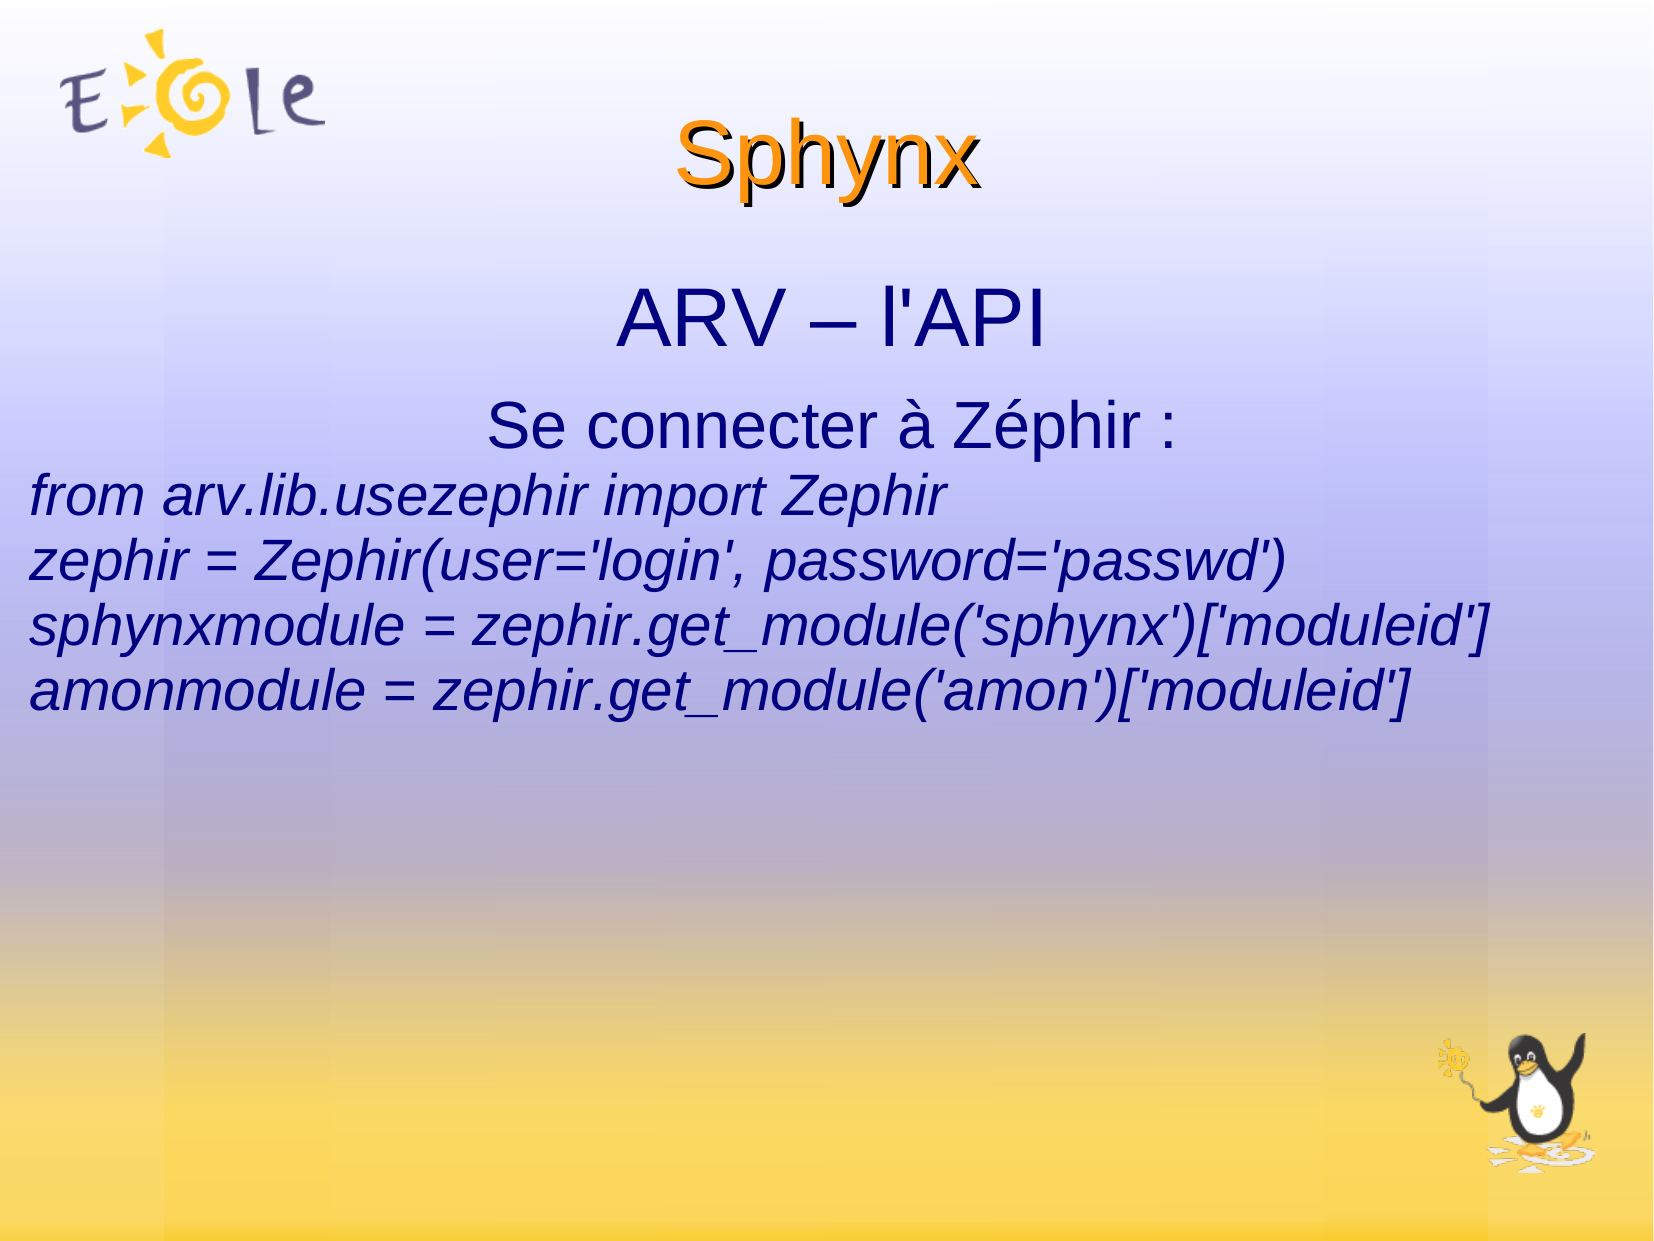

# Sphynx
ARV – l'API
Se connecter à Zéphir :
from arv.lib.usezephir import Zephir
zephir = Zephir(user='login', password='passwd')
sphynxmodule = zephir.get_module('sphynx')['moduleid']
amonmodule = zephir.get_module('amon')['moduleid']